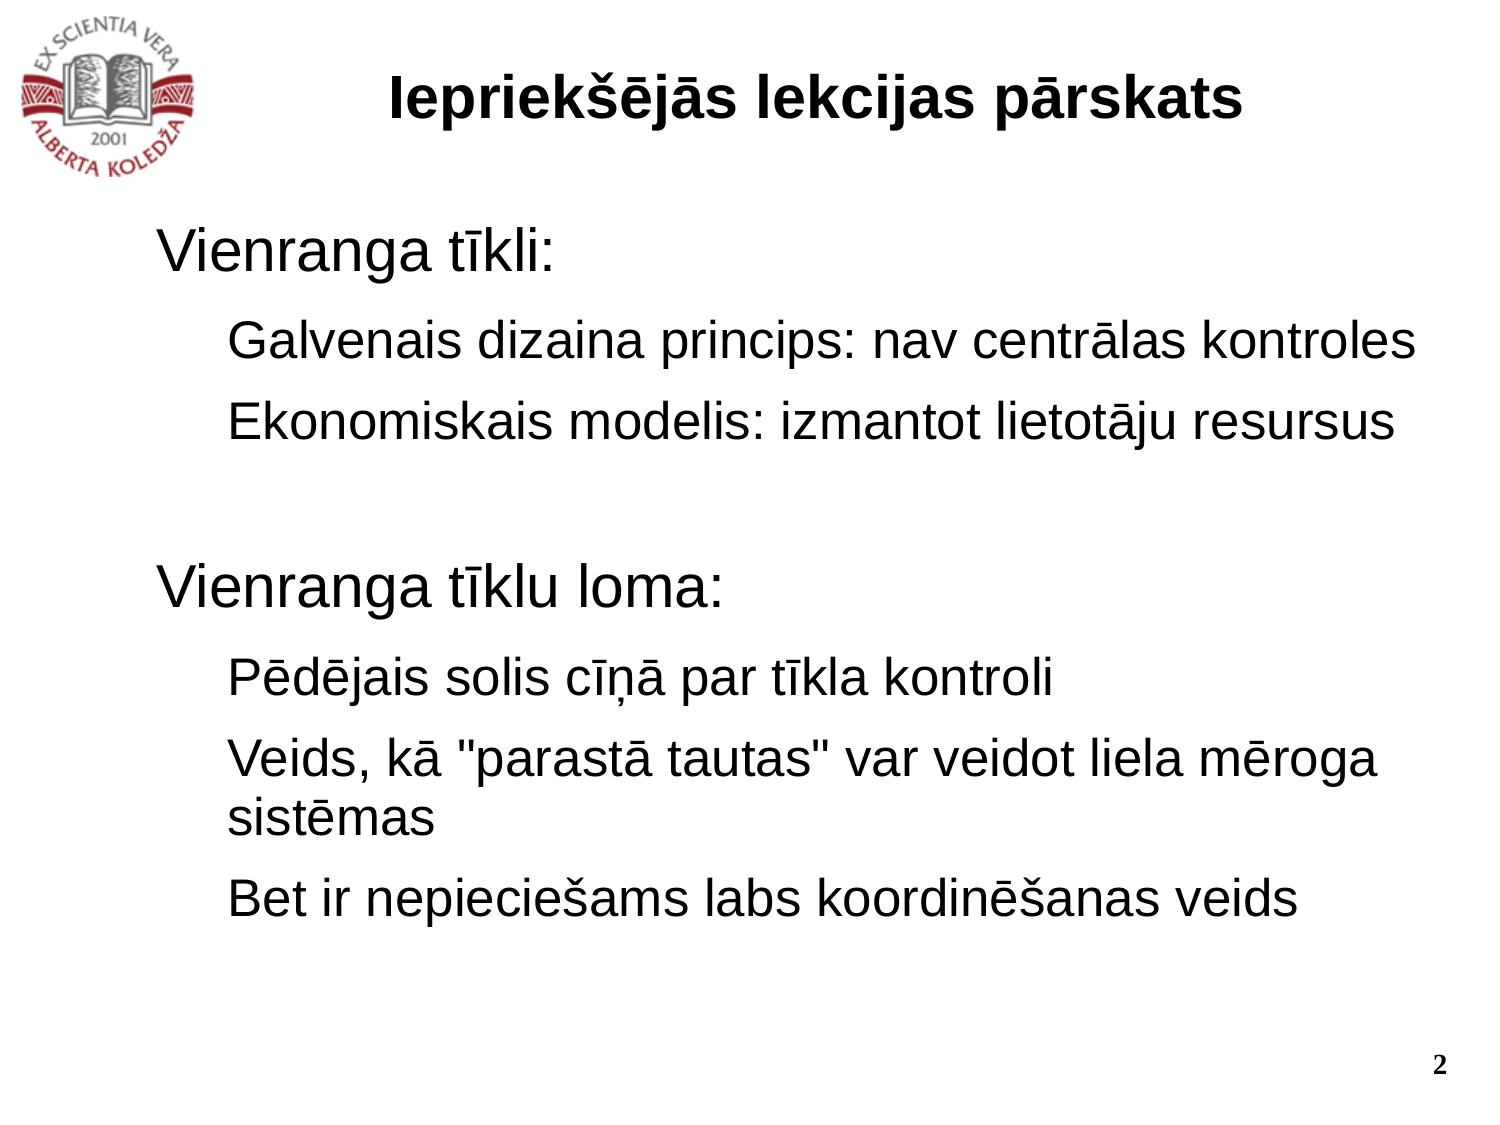

# Iepriekšējās lekcijas pārskats
Vienranga tīkli:
Galvenais dizaina princips: nav centrālas kontroles
Ekonomiskais modelis: izmantot lietotāju resursus
Vienranga tīklu loma:
Pēdējais solis cīņā par tīkla kontroli
Veids, kā "parastā tautas" var veidot liela mēroga sistēmas
Bet ir nepieciešams labs koordinēšanas veids
1